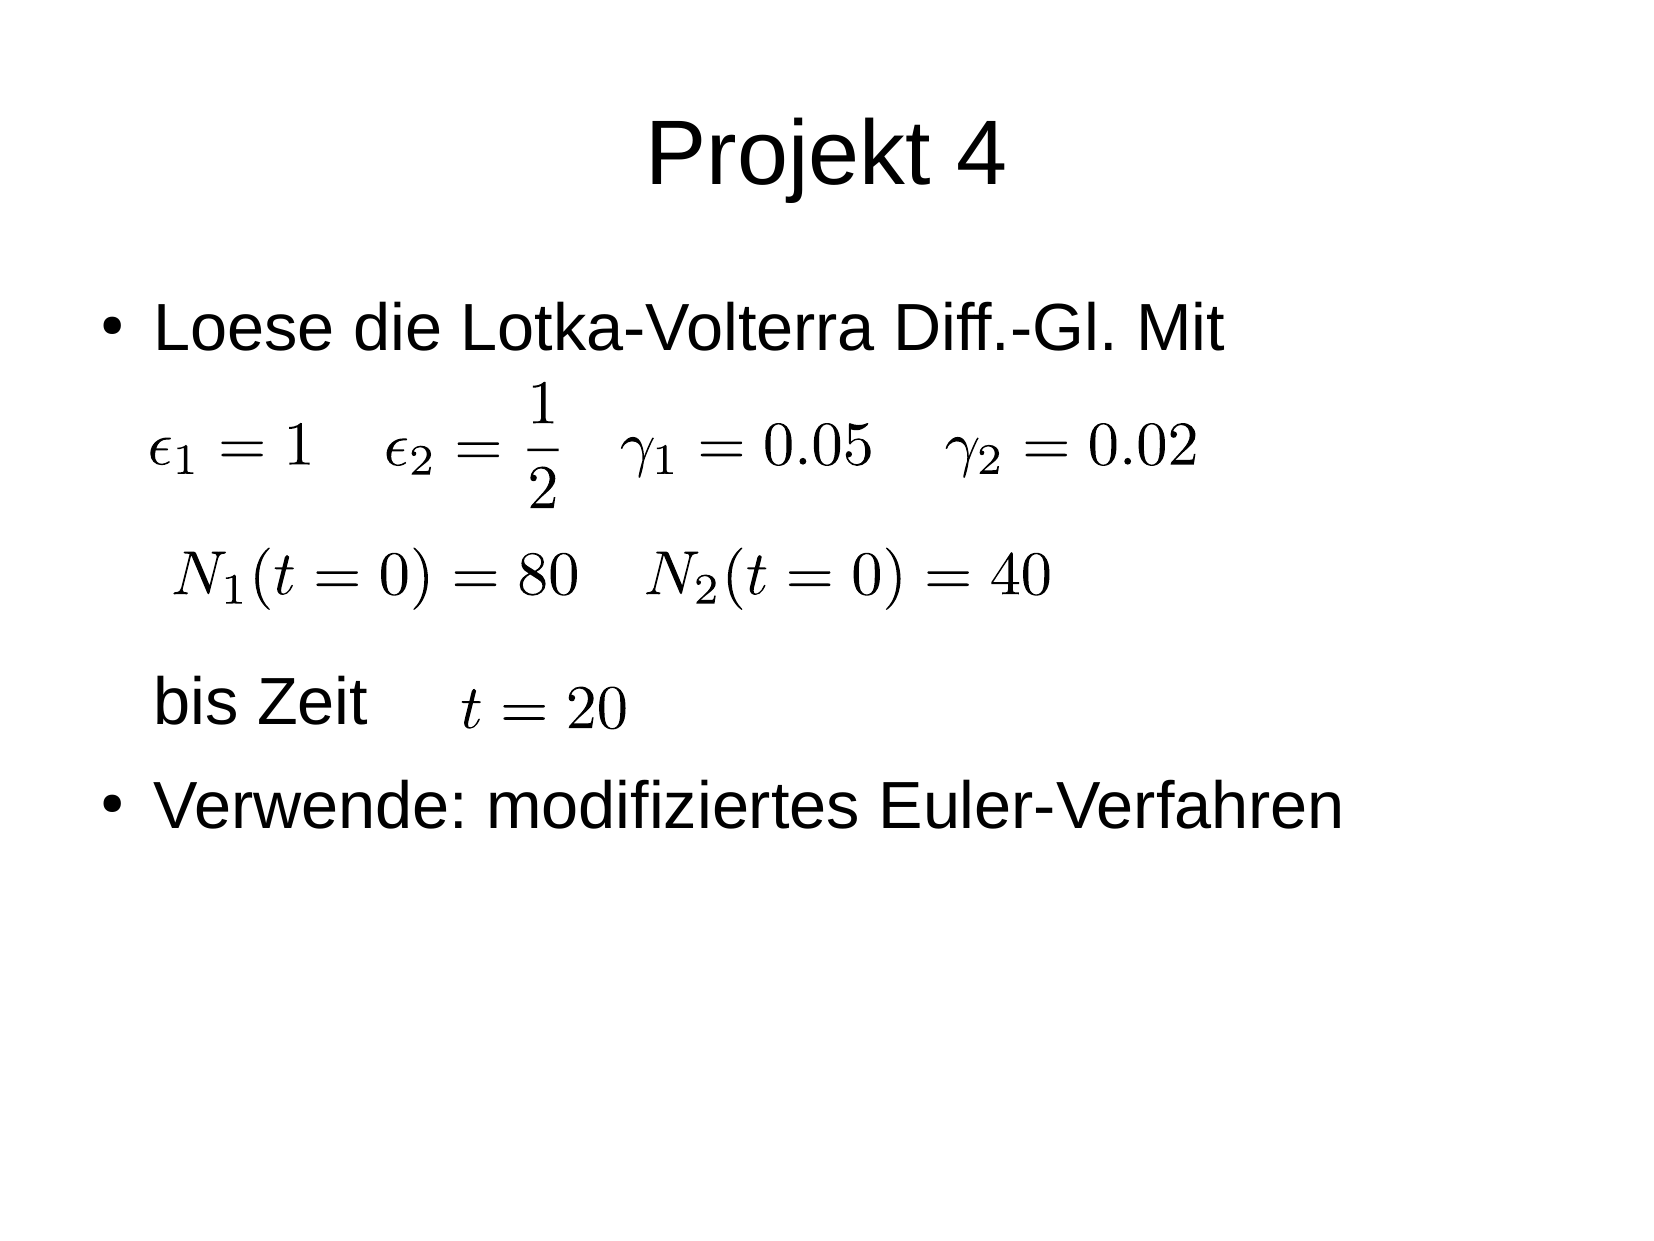

# Projekt 4
Loese die Lotka-Volterra Diff.-Gl. Mit
bis Zeit
Verwende: modifiziertes Euler-Verfahren